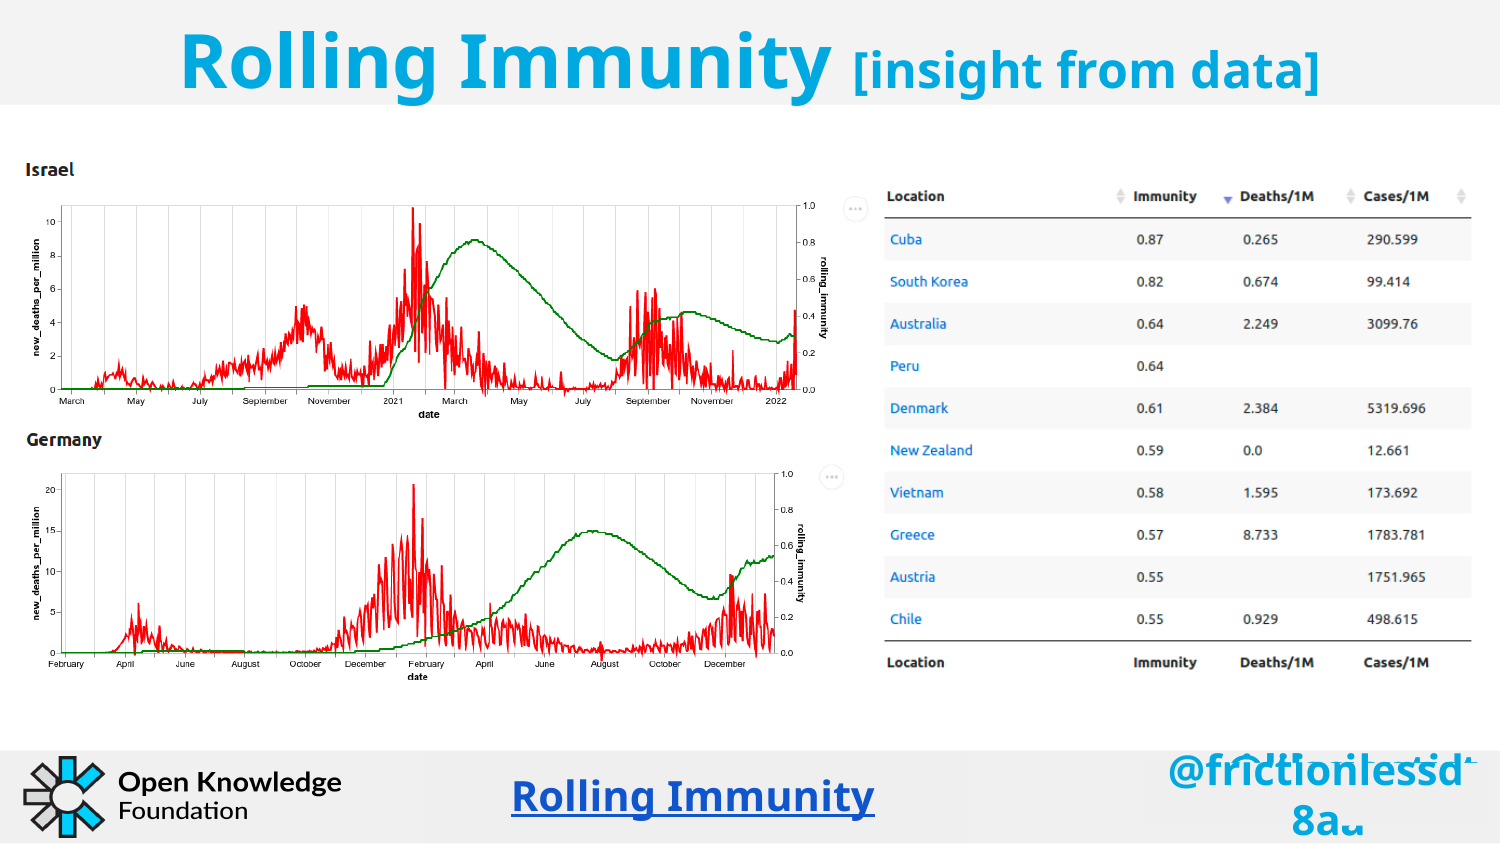

Rolling Immunity [insight from data]
Rolling Immunity
@frictionlessd8a
@lilscientista